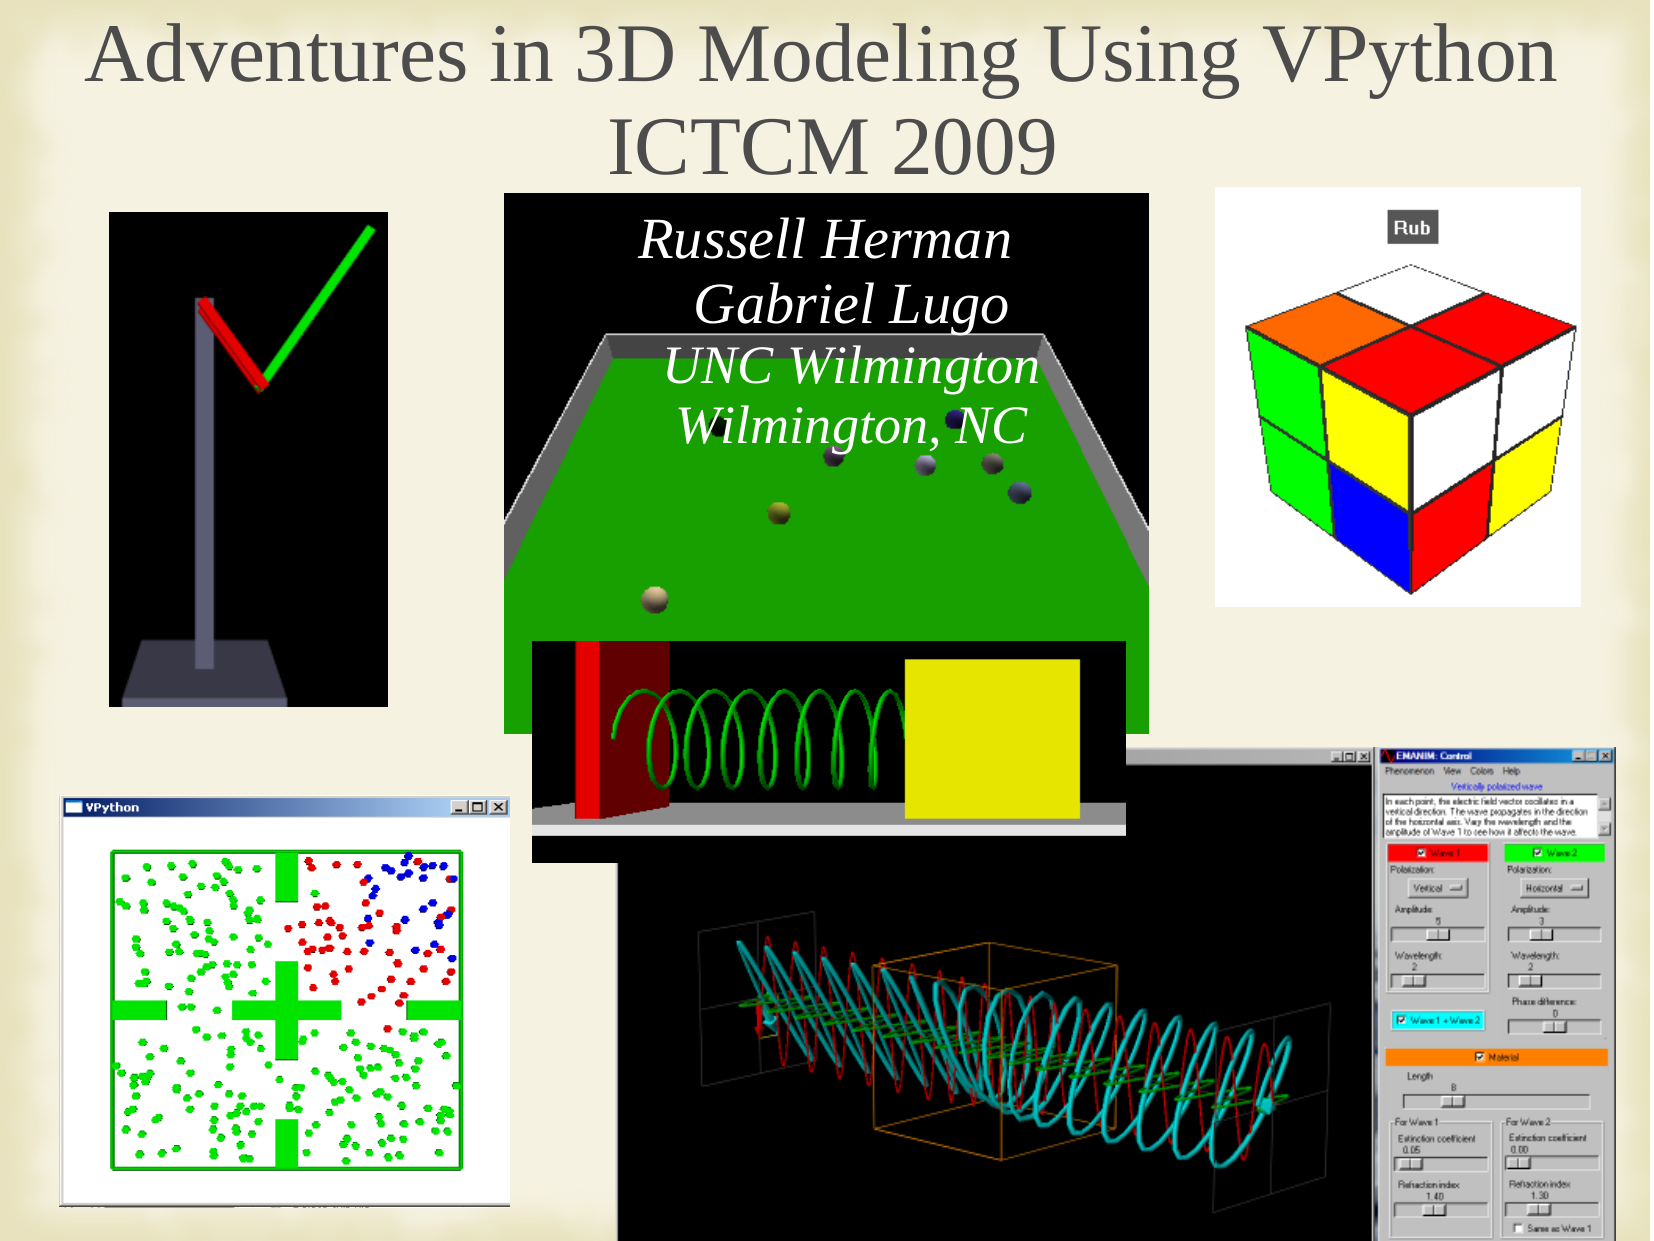

# Adventures in 3D Modeling Using VPython ICTCM 2009
Russell Herman
Gabriel Lugo
UNC Wilmington
Wilmington, NC